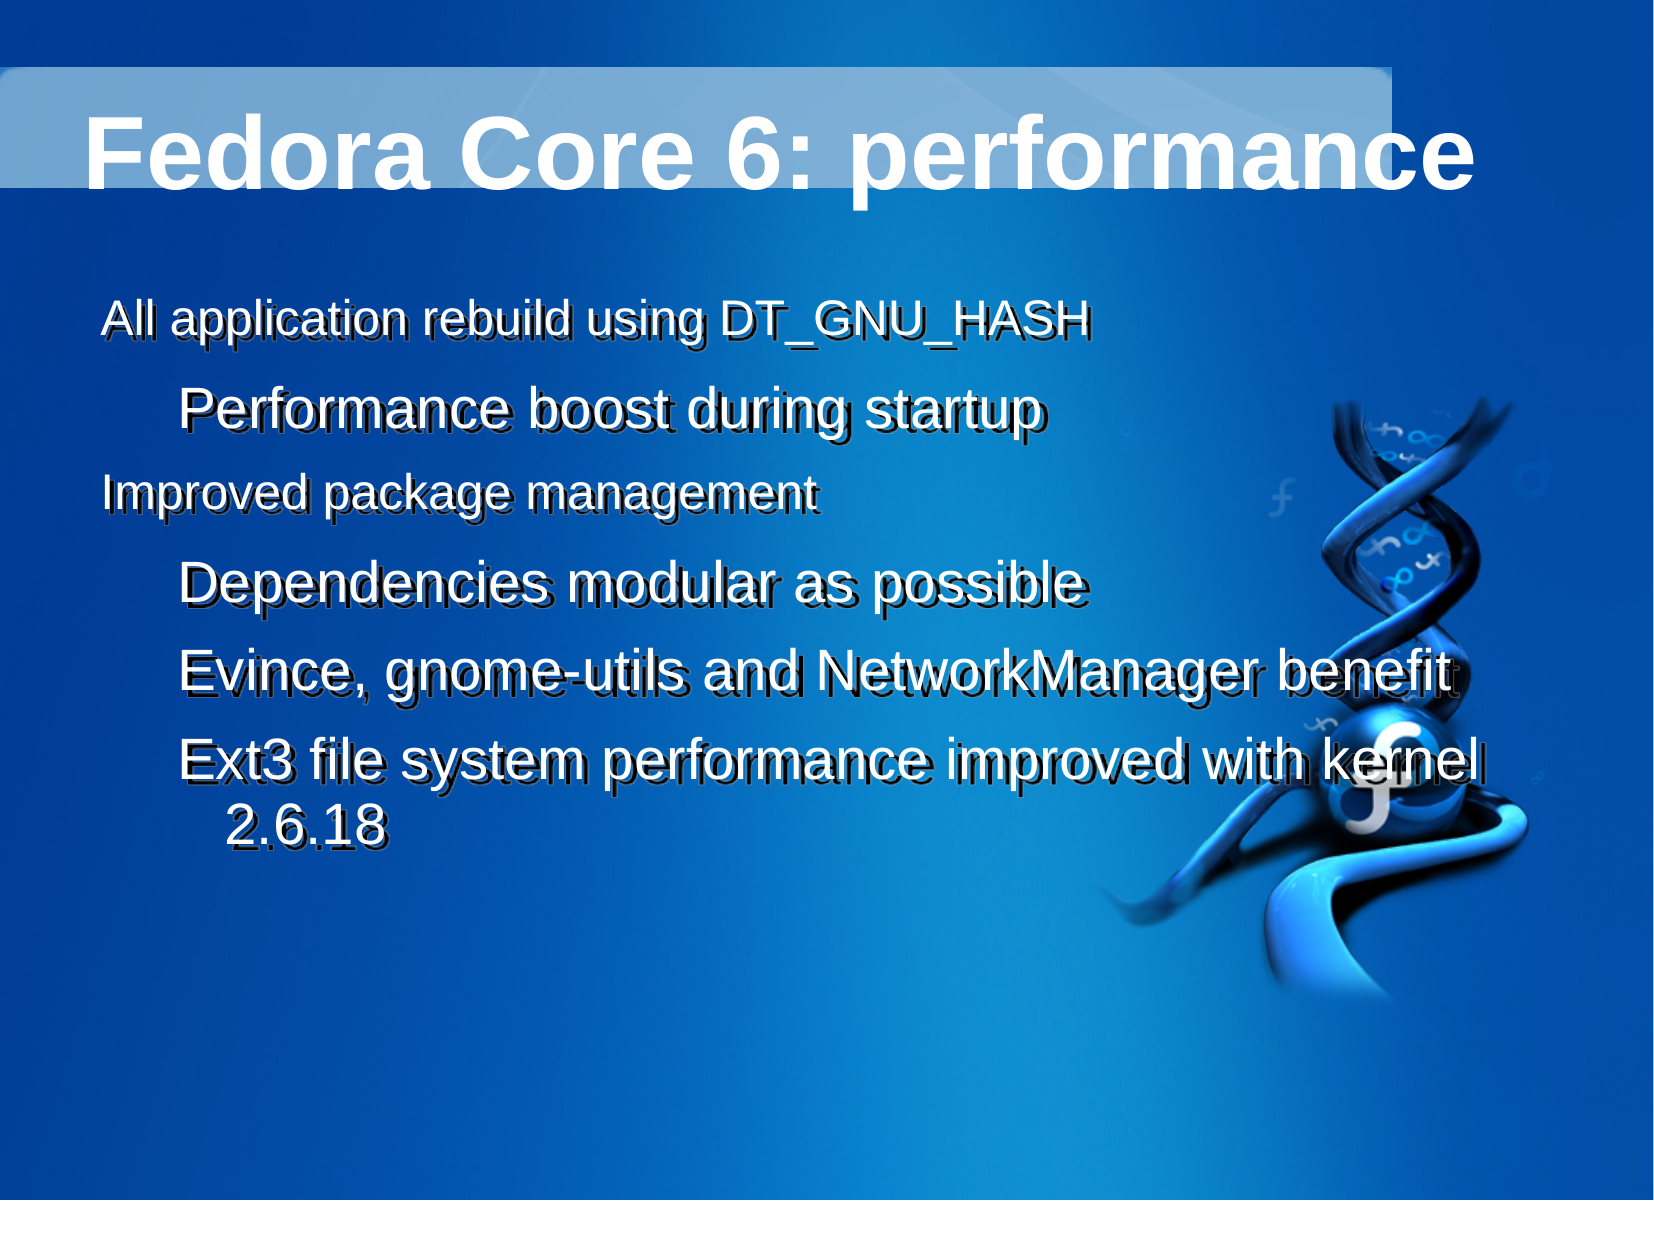

# Fedora Core 6: performance
All application rebuild using DT_GNU_HASH
Performance boost during startup
Improved package management
Dependencies modular as possible
Evince, gnome-utils and NetworkManager benefit
Ext3 file system performance improved with kernel 2.6.18